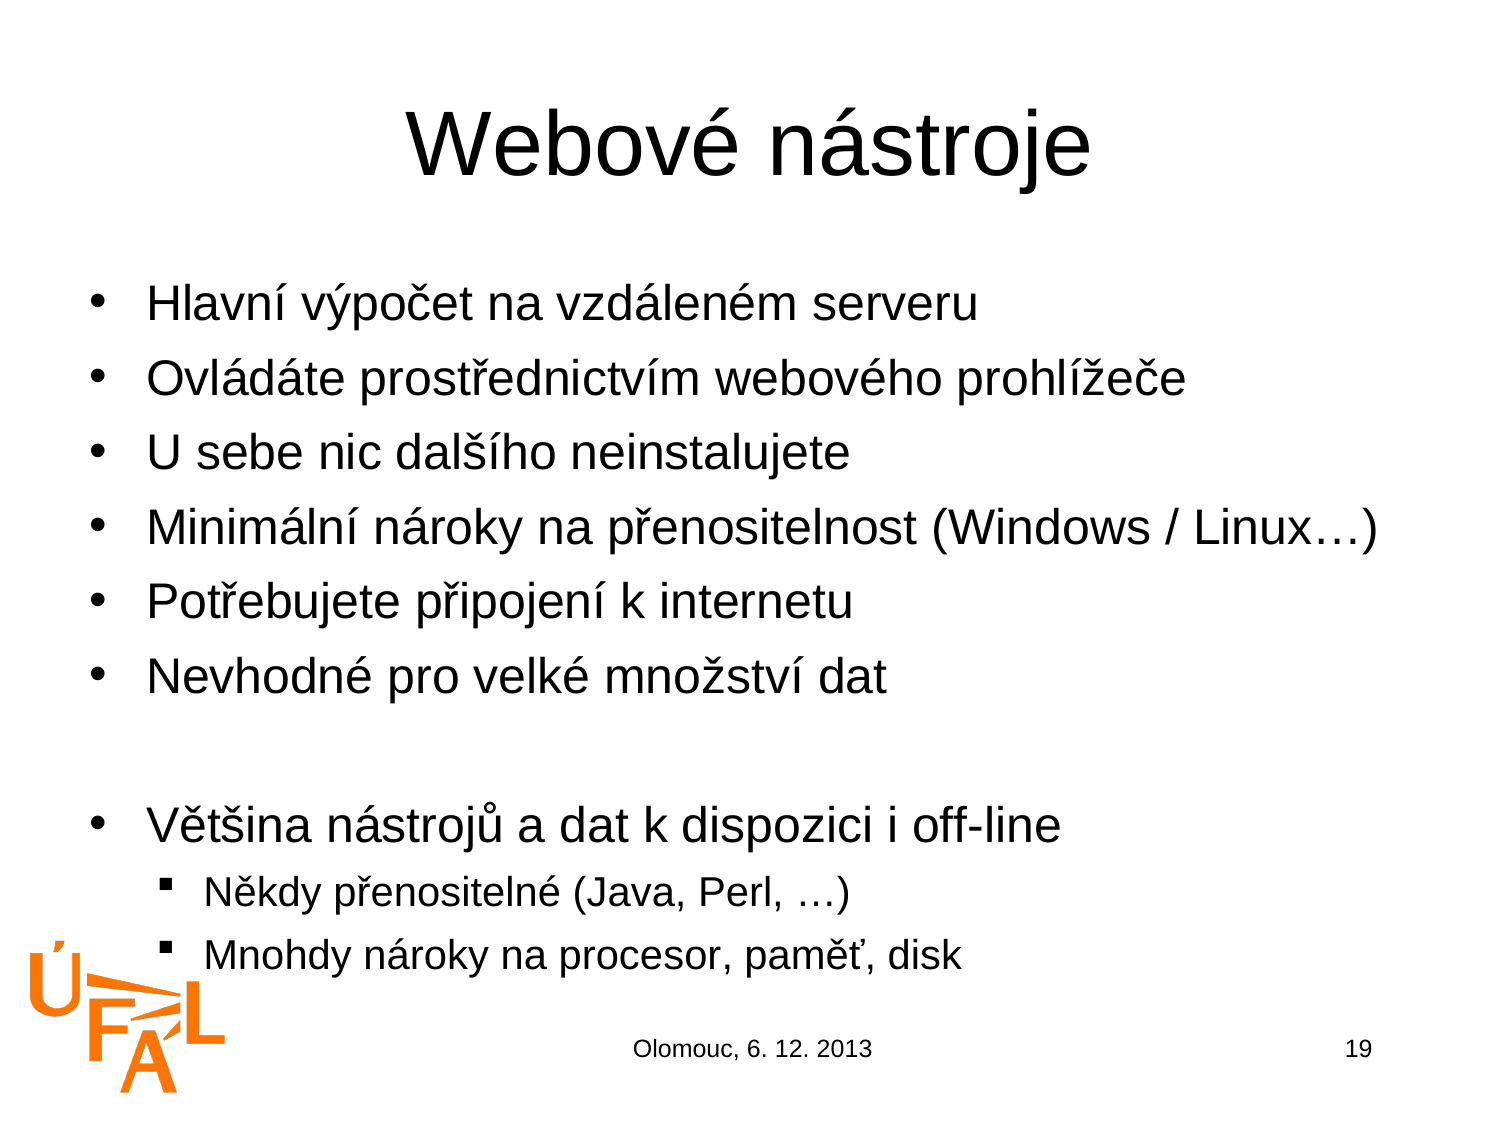

# Webové nástroje
Hlavní výpočet na vzdáleném serveru
Ovládáte prostřednictvím webového prohlížeče
U sebe nic dalšího neinstalujete
Minimální nároky na přenositelnost (Windows / Linux…)
Potřebujete připojení k internetu
Nevhodné pro velké množství dat
Většina nástrojů a dat k dispozici i off-line
Někdy přenositelné (Java, Perl, …)
Mnohdy nároky na procesor, paměť, disk
Olomouc, 6. 12. 2013
19